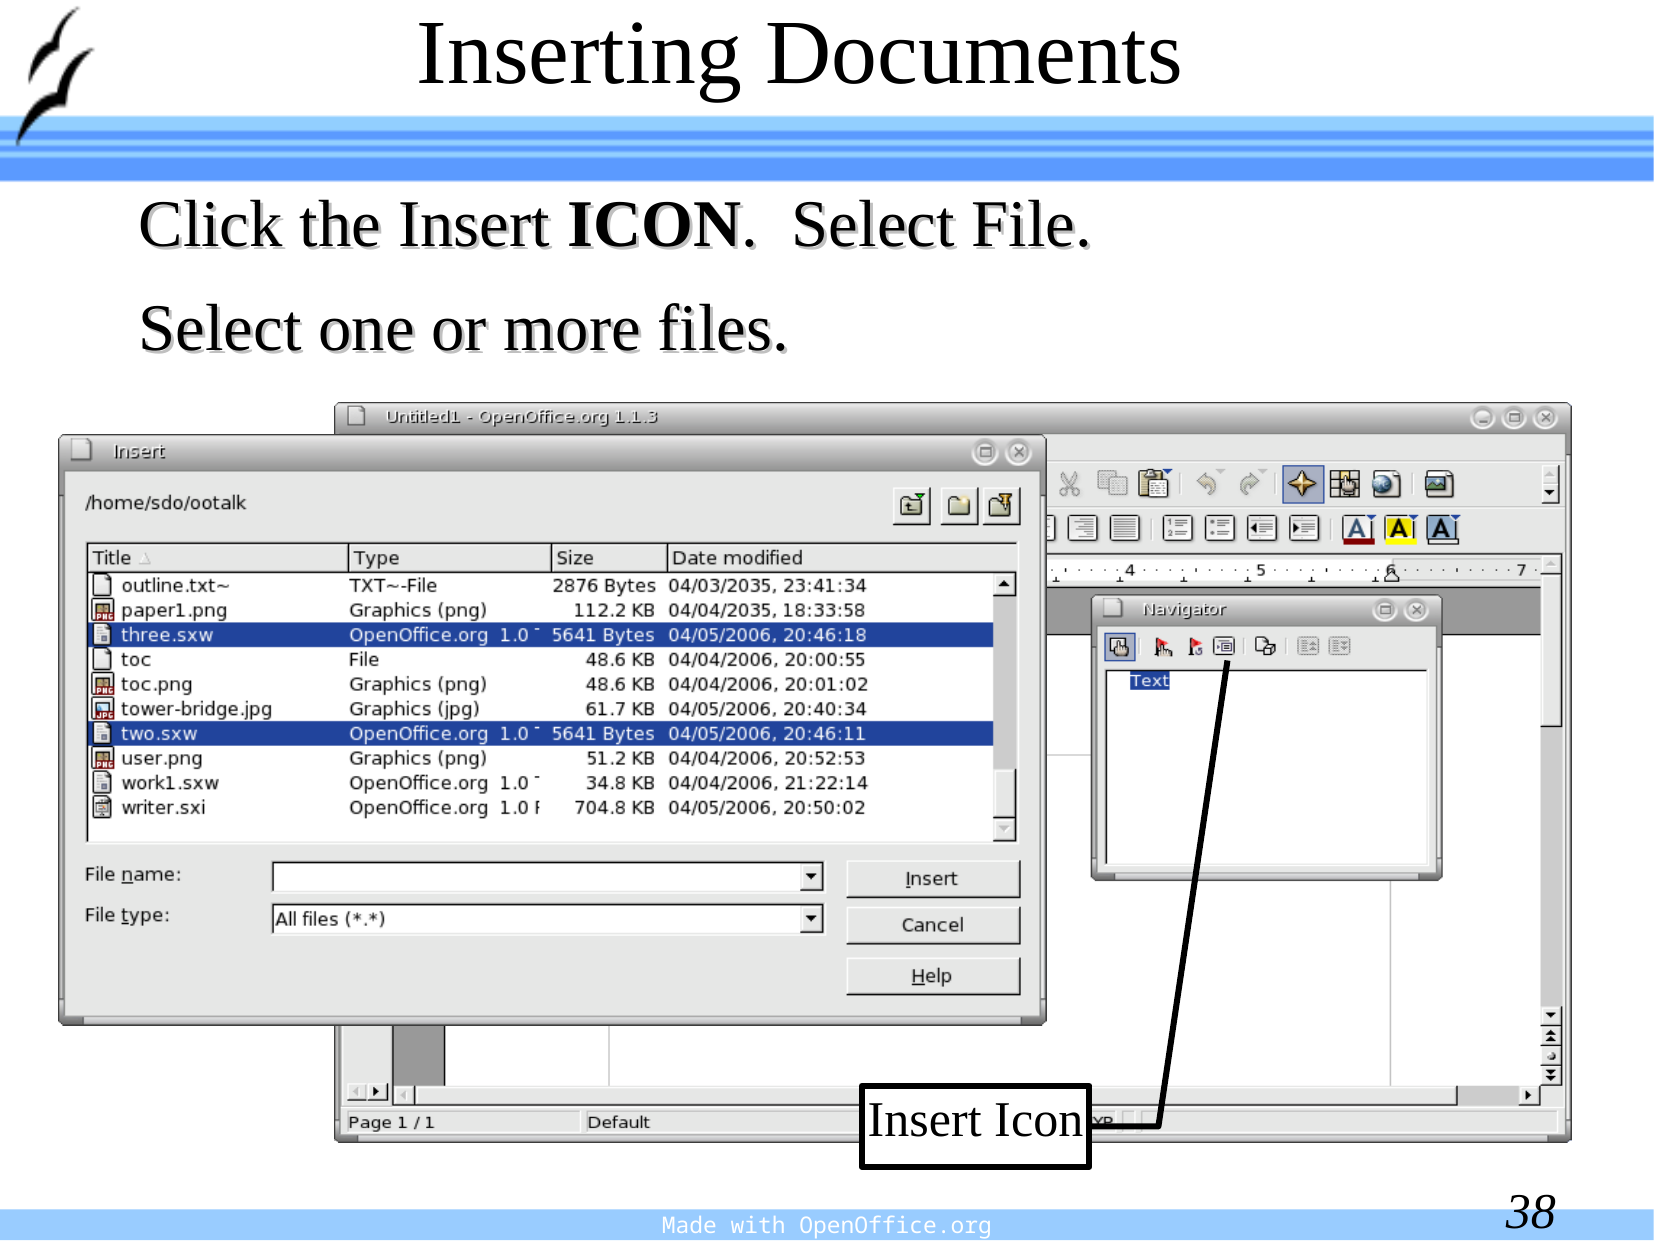

# Inserting Documents
Click the Insert ICON. Select File.
Select one or more files.